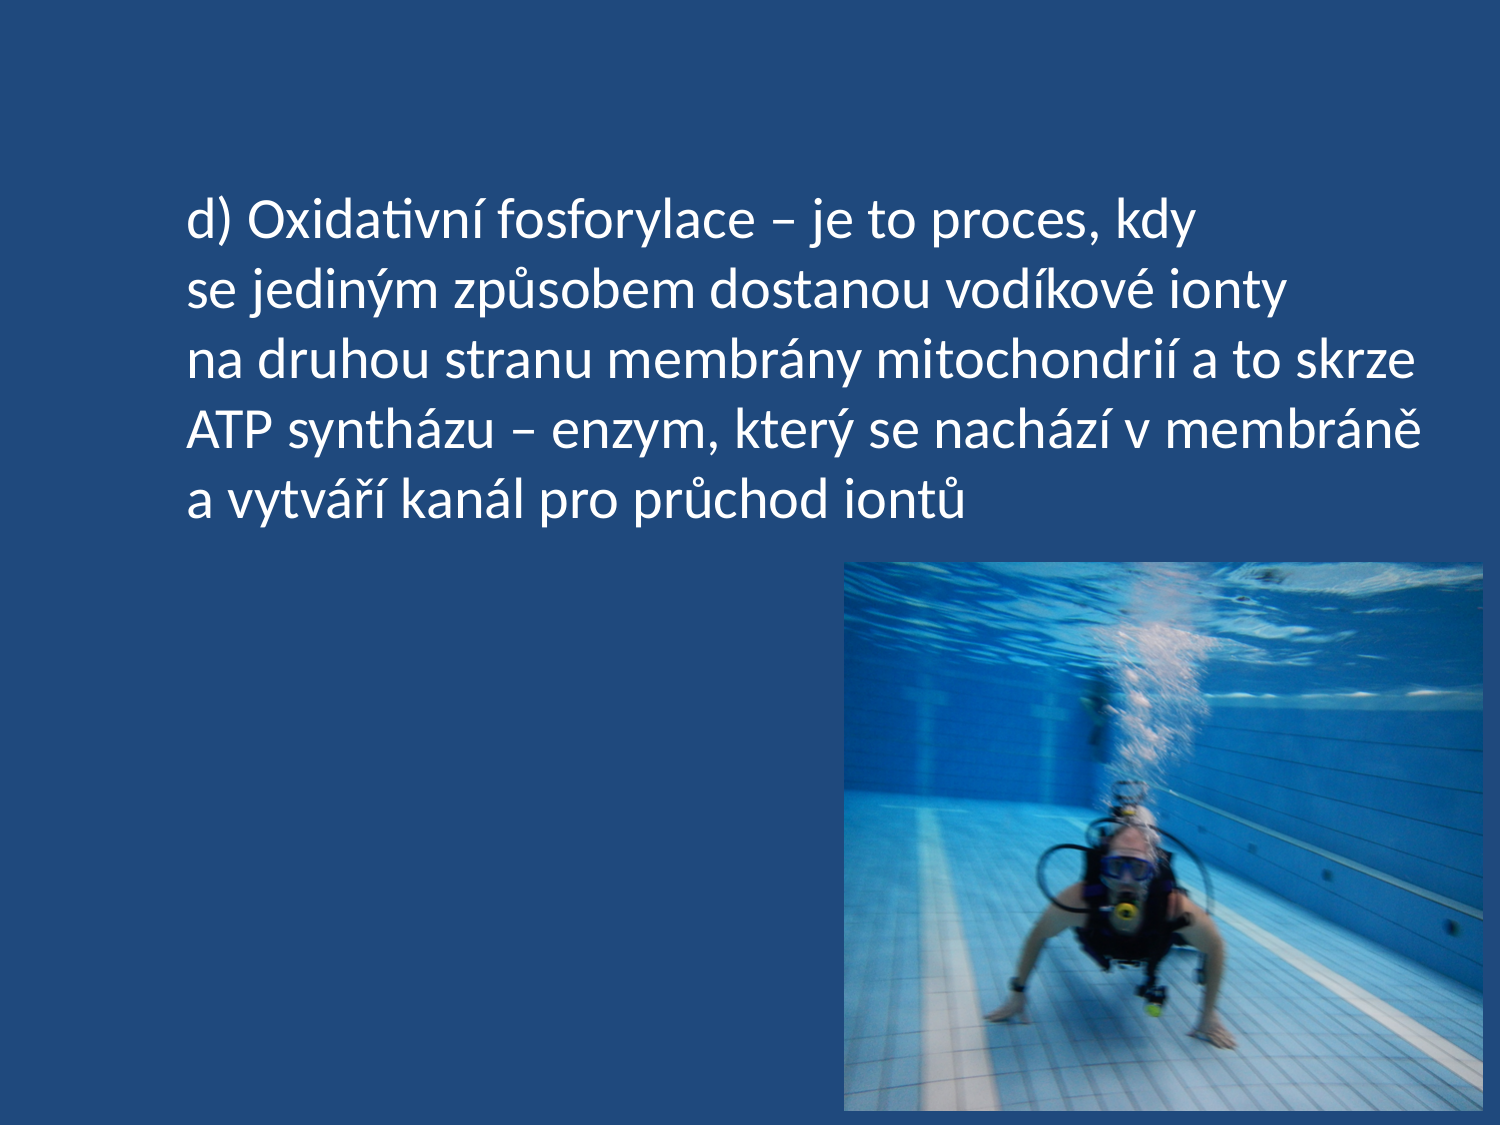

d) Oxidativní fosforylace – je to proces, kdy
se jediným způsobem dostanou vodíkové ionty
na druhou stranu membrány mitochondrií a to skrze
ATP syntházu – enzym, který se nachází v membráně
a vytváří kanál pro průchod iontů